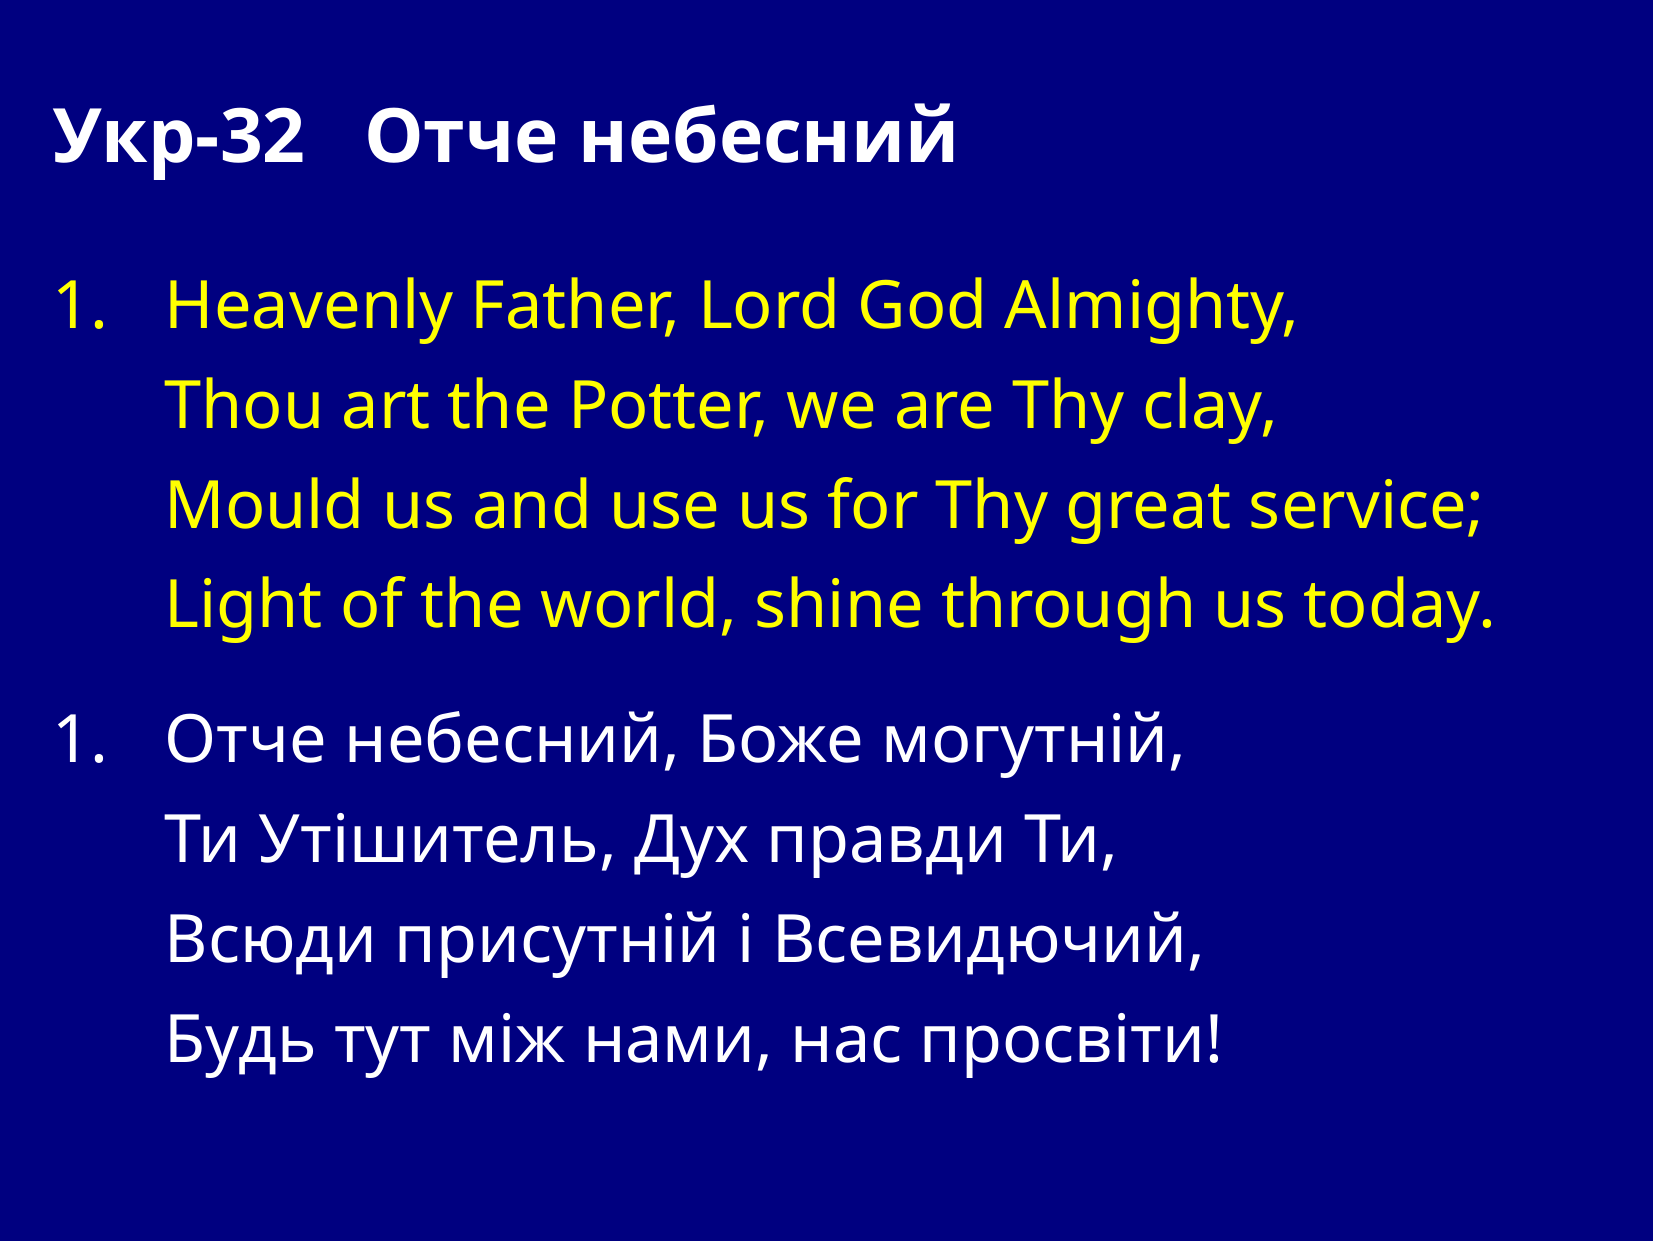

Укр-32 Отче небесний
1.	Heavenly Father, Lord God Almighty,
	Thou art the Potter, we are Thy clay,
	Mould us and use us for Thy great service;
	Light of the world, shine through us today.
1.	Отче небесний, Боже могутній,
	Ти Утішитель, Дух правди Ти,
	Всюди присутній і Всевидючий,
	Будь тут між нами, нас просвіти!